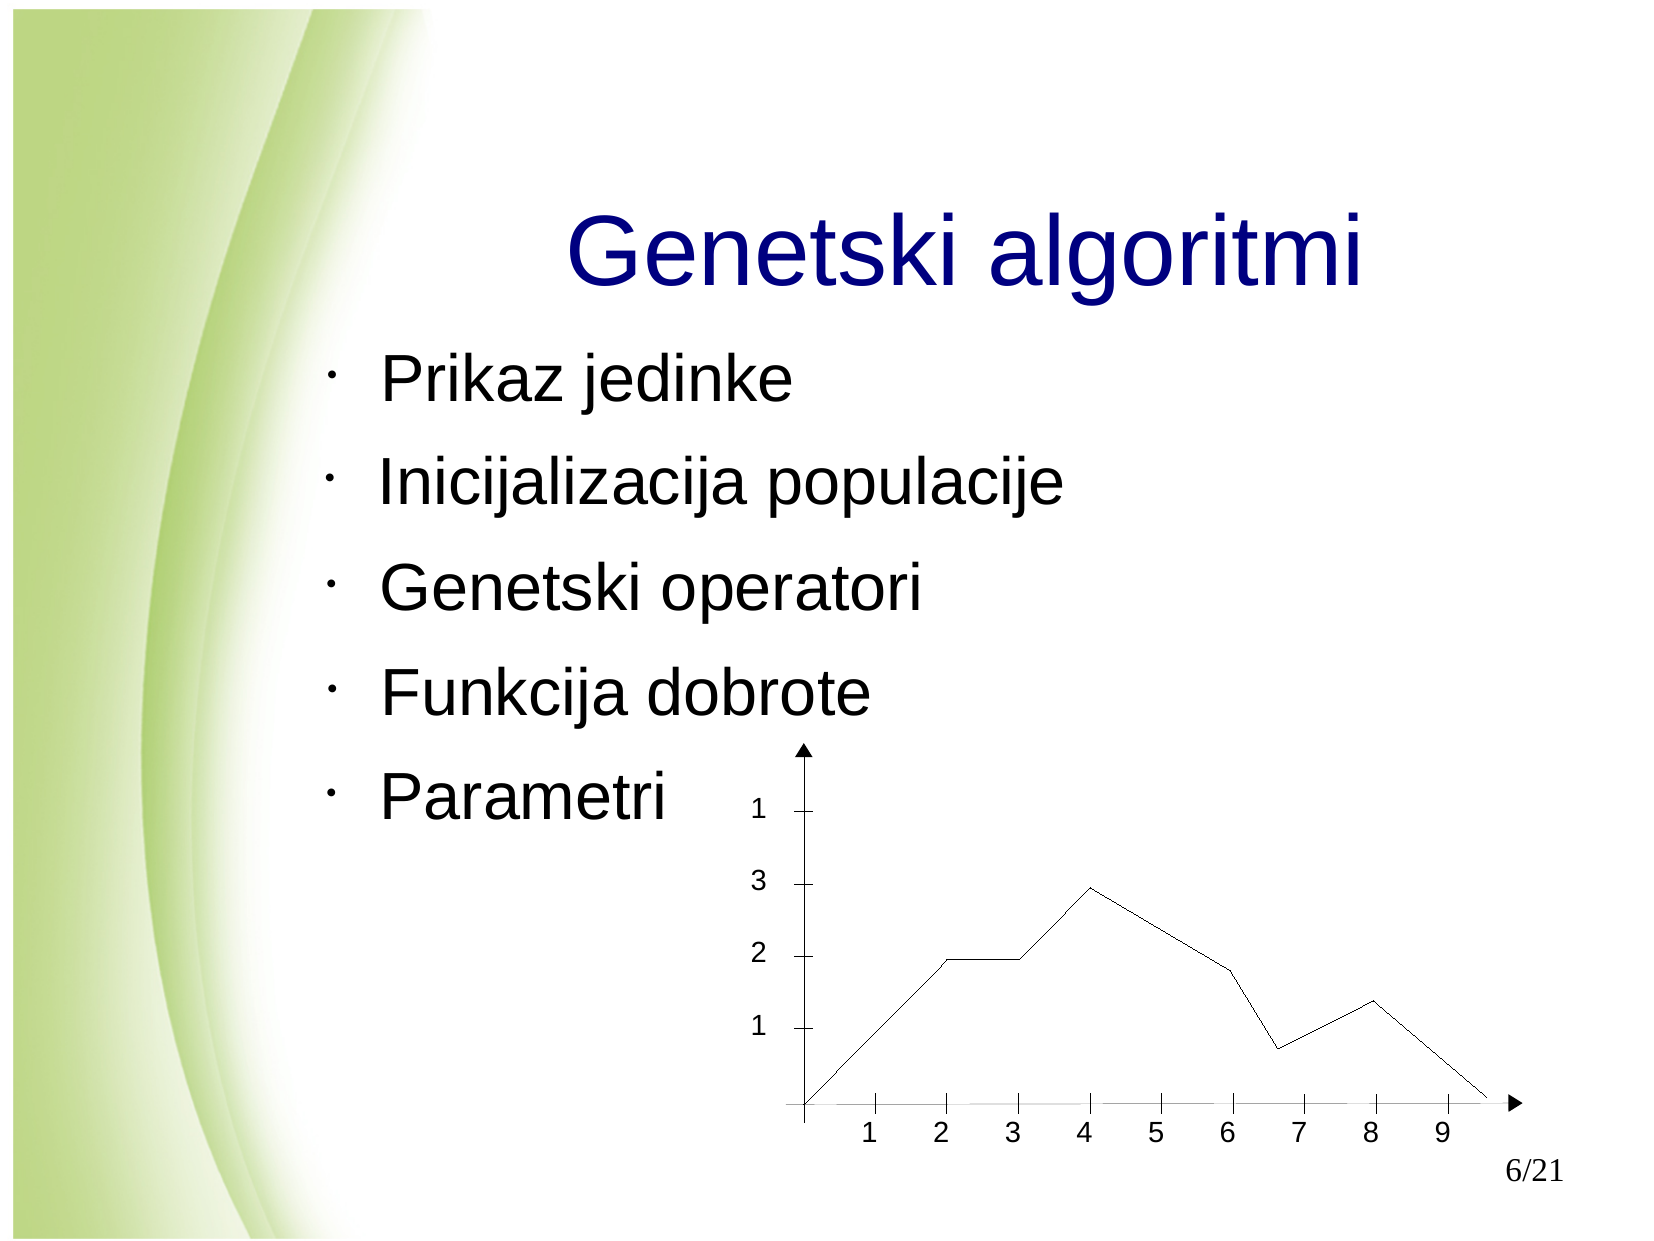

# Genetski algoritmi
Prikaz jedinke
Inicijalizacija populacije
Genetski operatori
Funkcija dobrote
1
3
2
1
1
2
3
4
5
6
7
8
9
Parametri